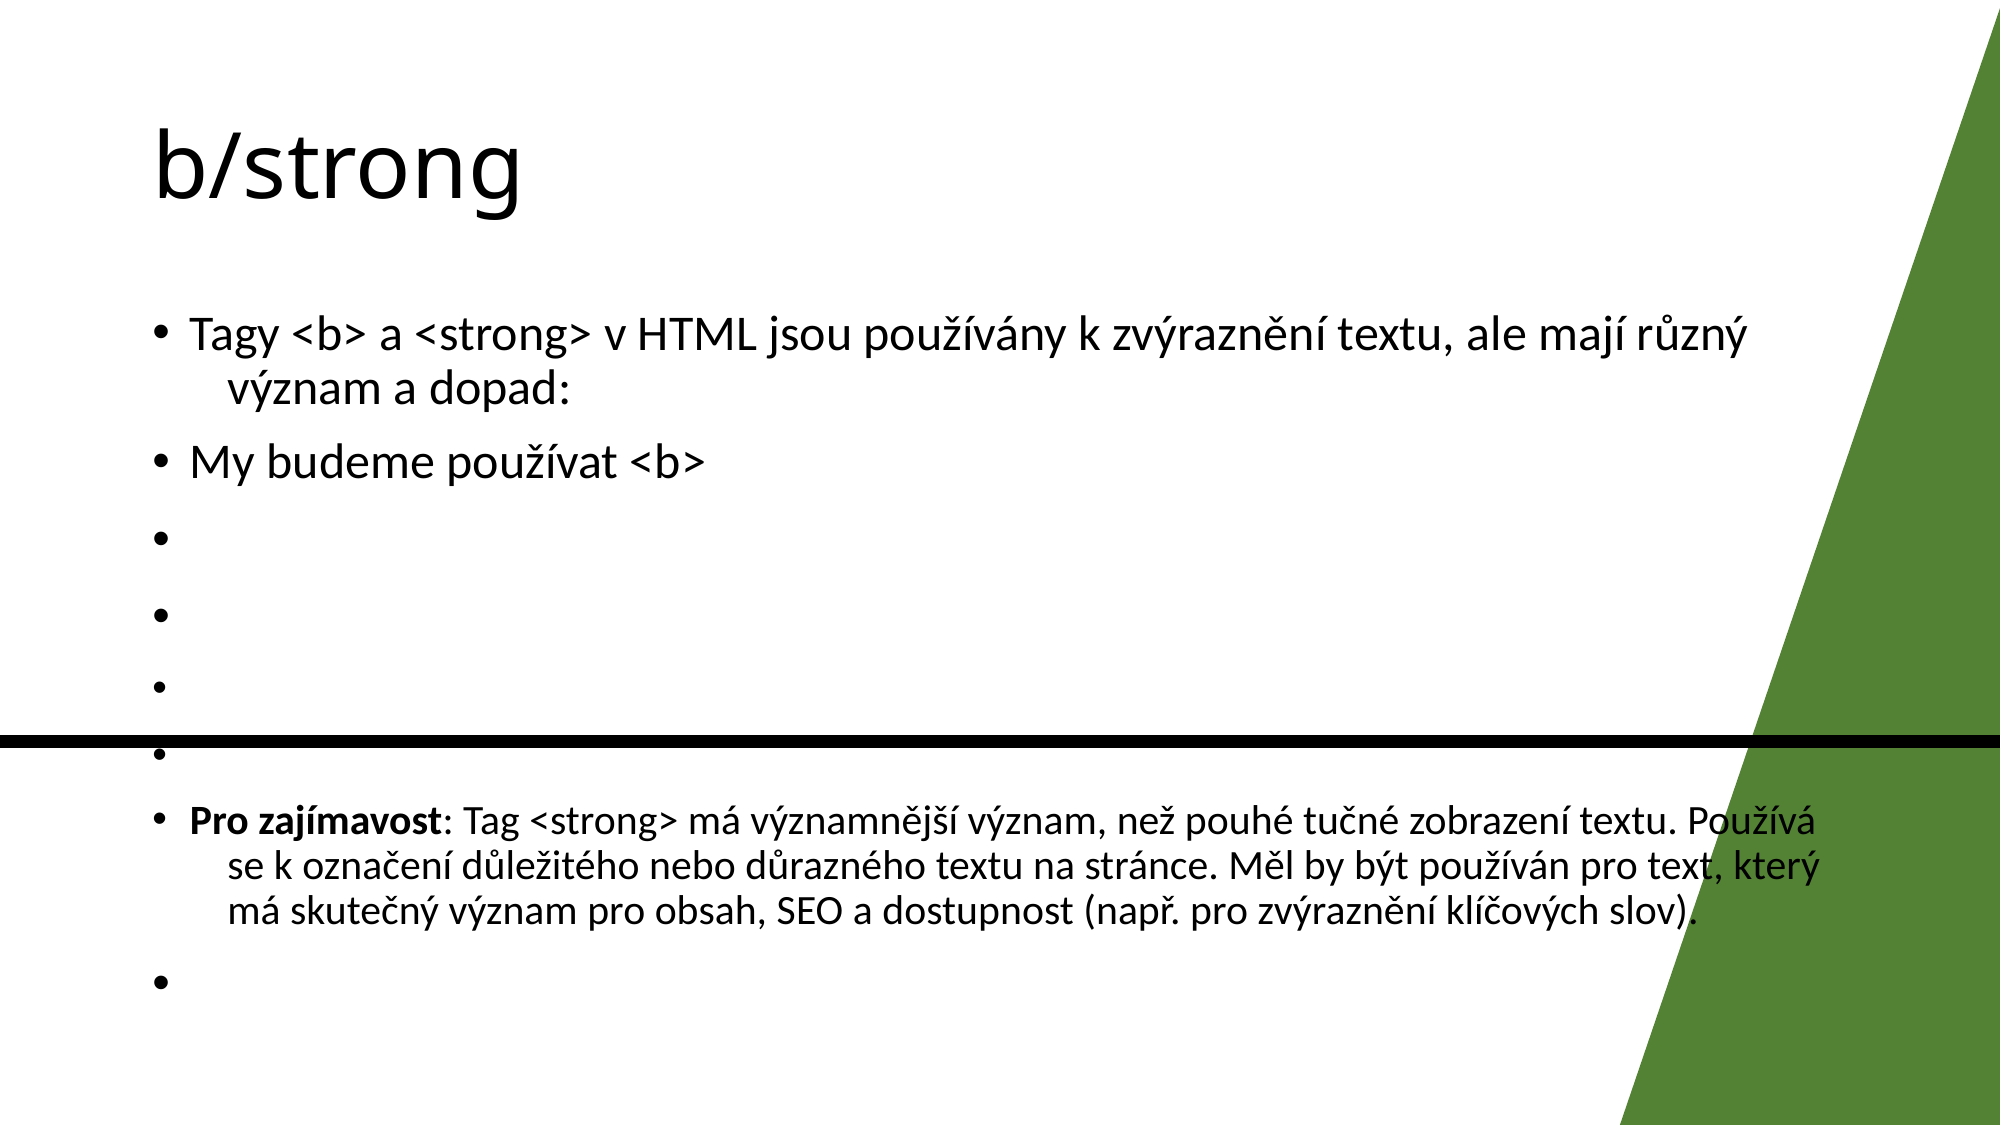

# b/strong
Tagy <b> a <strong> v HTML jsou používány k zvýraznění textu, ale mají různý význam a dopad:
My budeme používat <b>
Pro zajímavost: Tag <strong> má významnější význam, než pouhé tučné zobrazení textu. Používá se k označení důležitého nebo důrazného textu na stránce. Měl by být používán pro text, který má skutečný význam pro obsah, SEO a dostupnost (např. pro zvýraznění klíčových slov).